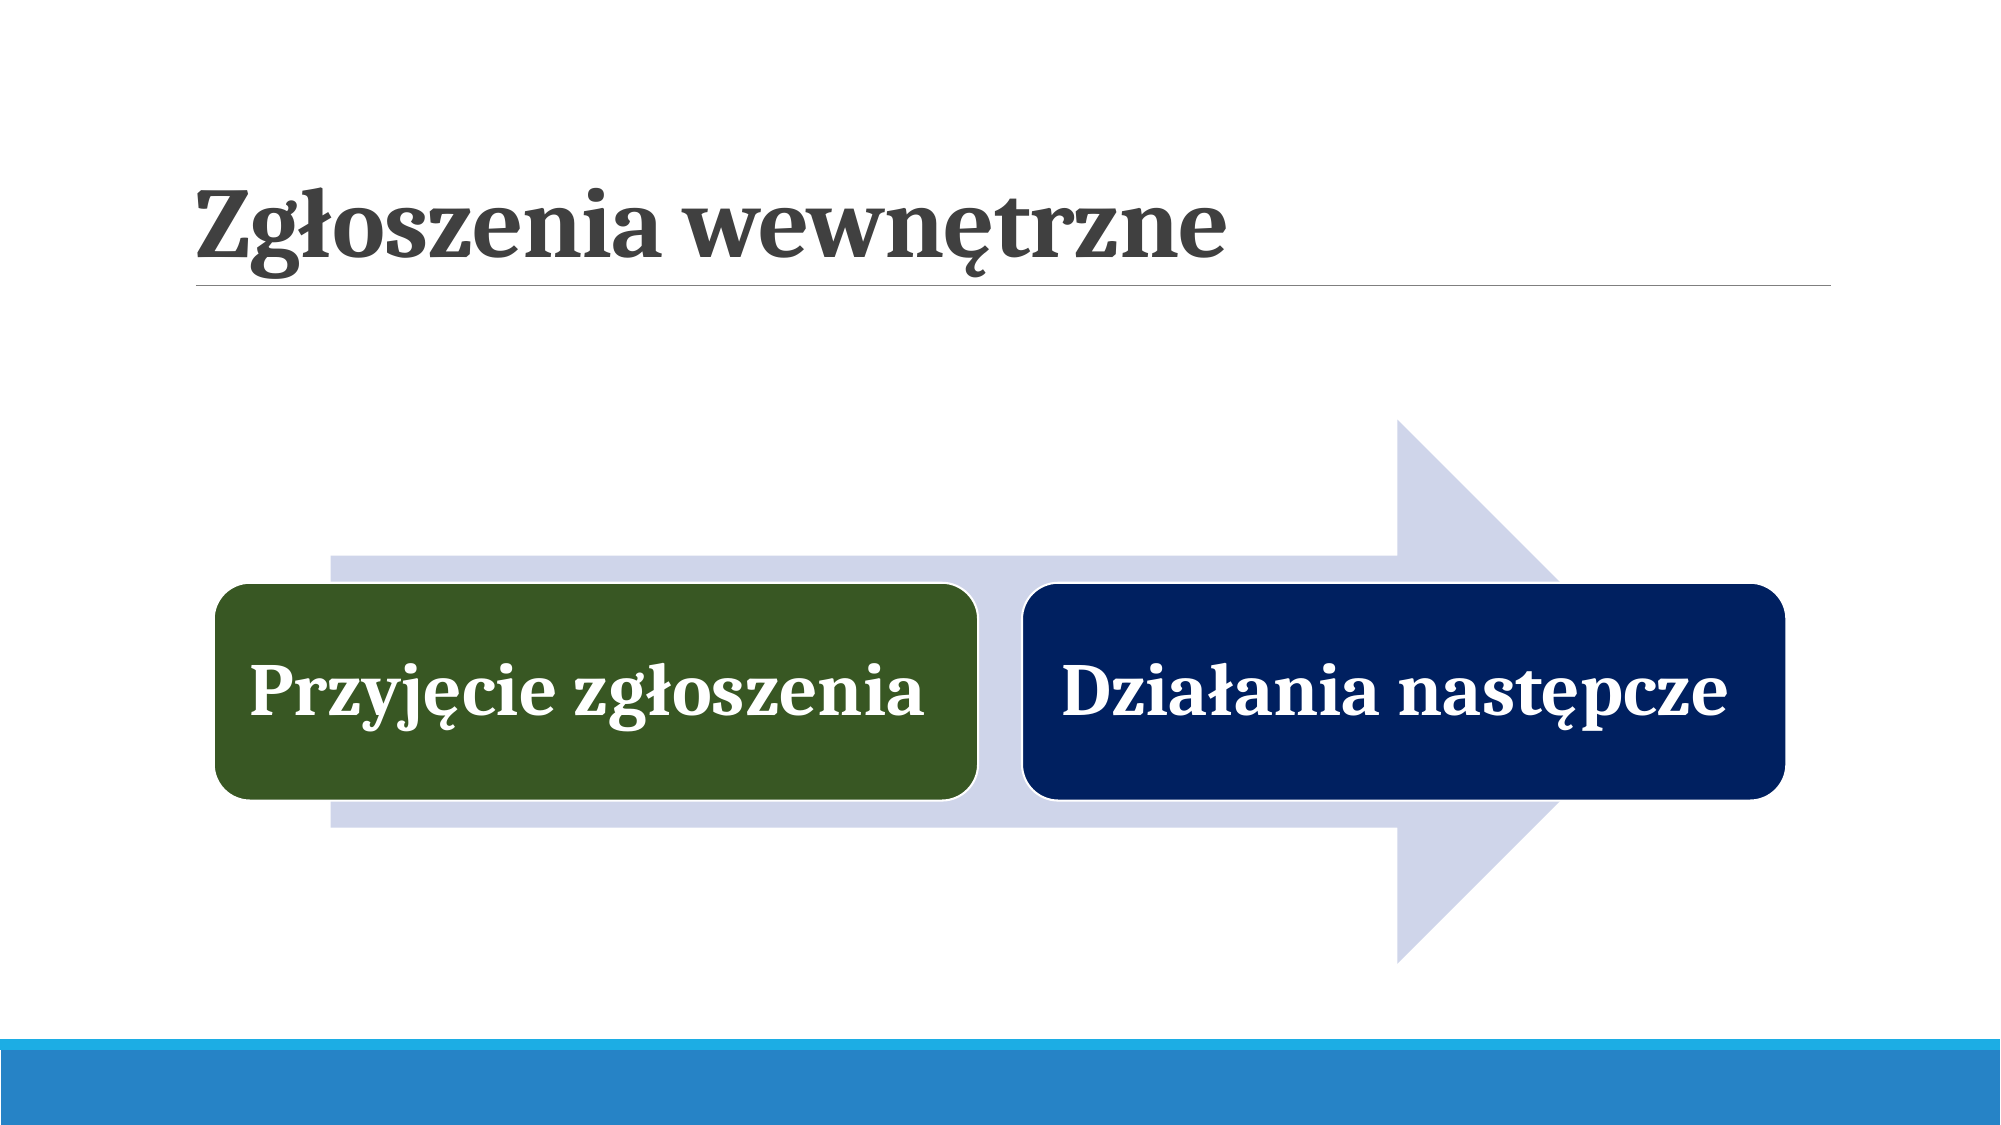

# Zgłoszenia wewnętrzne
Przyjęcie zgłoszenia
Działania następcze